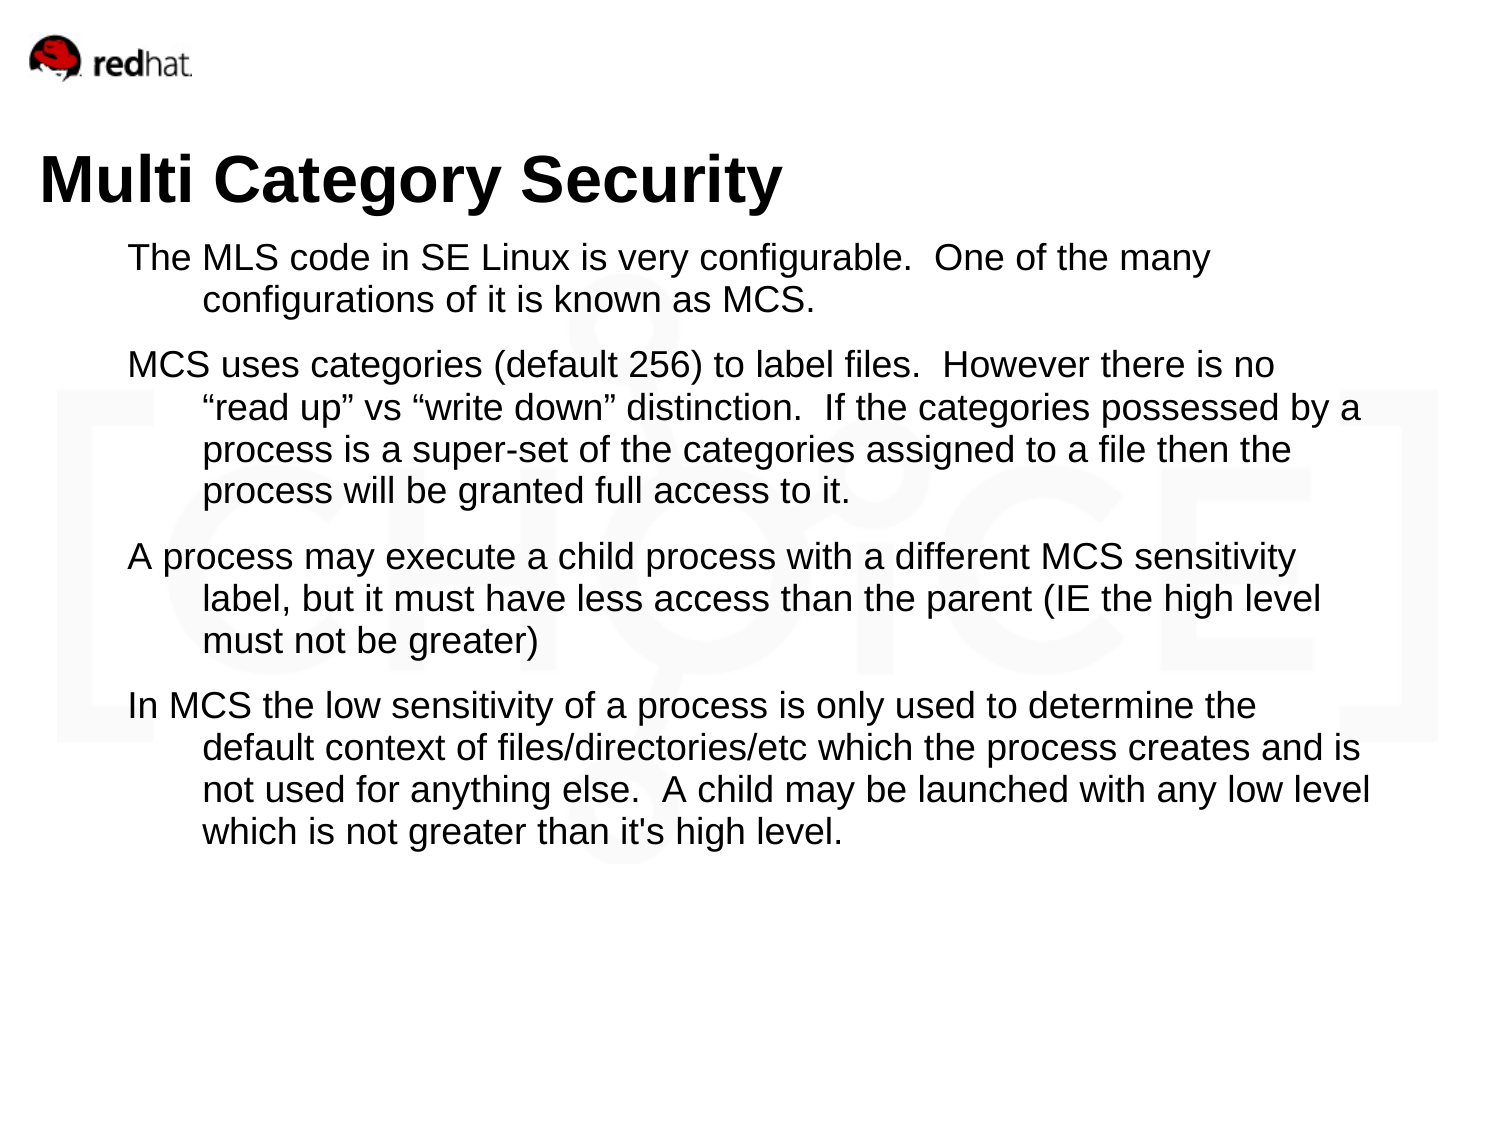

# Multi Category Security
The MLS code in SE Linux is very configurable. One of the many configurations of it is known as MCS.
MCS uses categories (default 256) to label files. However there is no “read up” vs “write down” distinction. If the categories possessed by a process is a super-set of the categories assigned to a file then the process will be granted full access to it.
A process may execute a child process with a different MCS sensitivity label, but it must have less access than the parent (IE the high level must not be greater)
In MCS the low sensitivity of a process is only used to determine the default context of files/directories/etc which the process creates and is not used for anything else. A child may be launched with any low level which is not greater than it's high level.